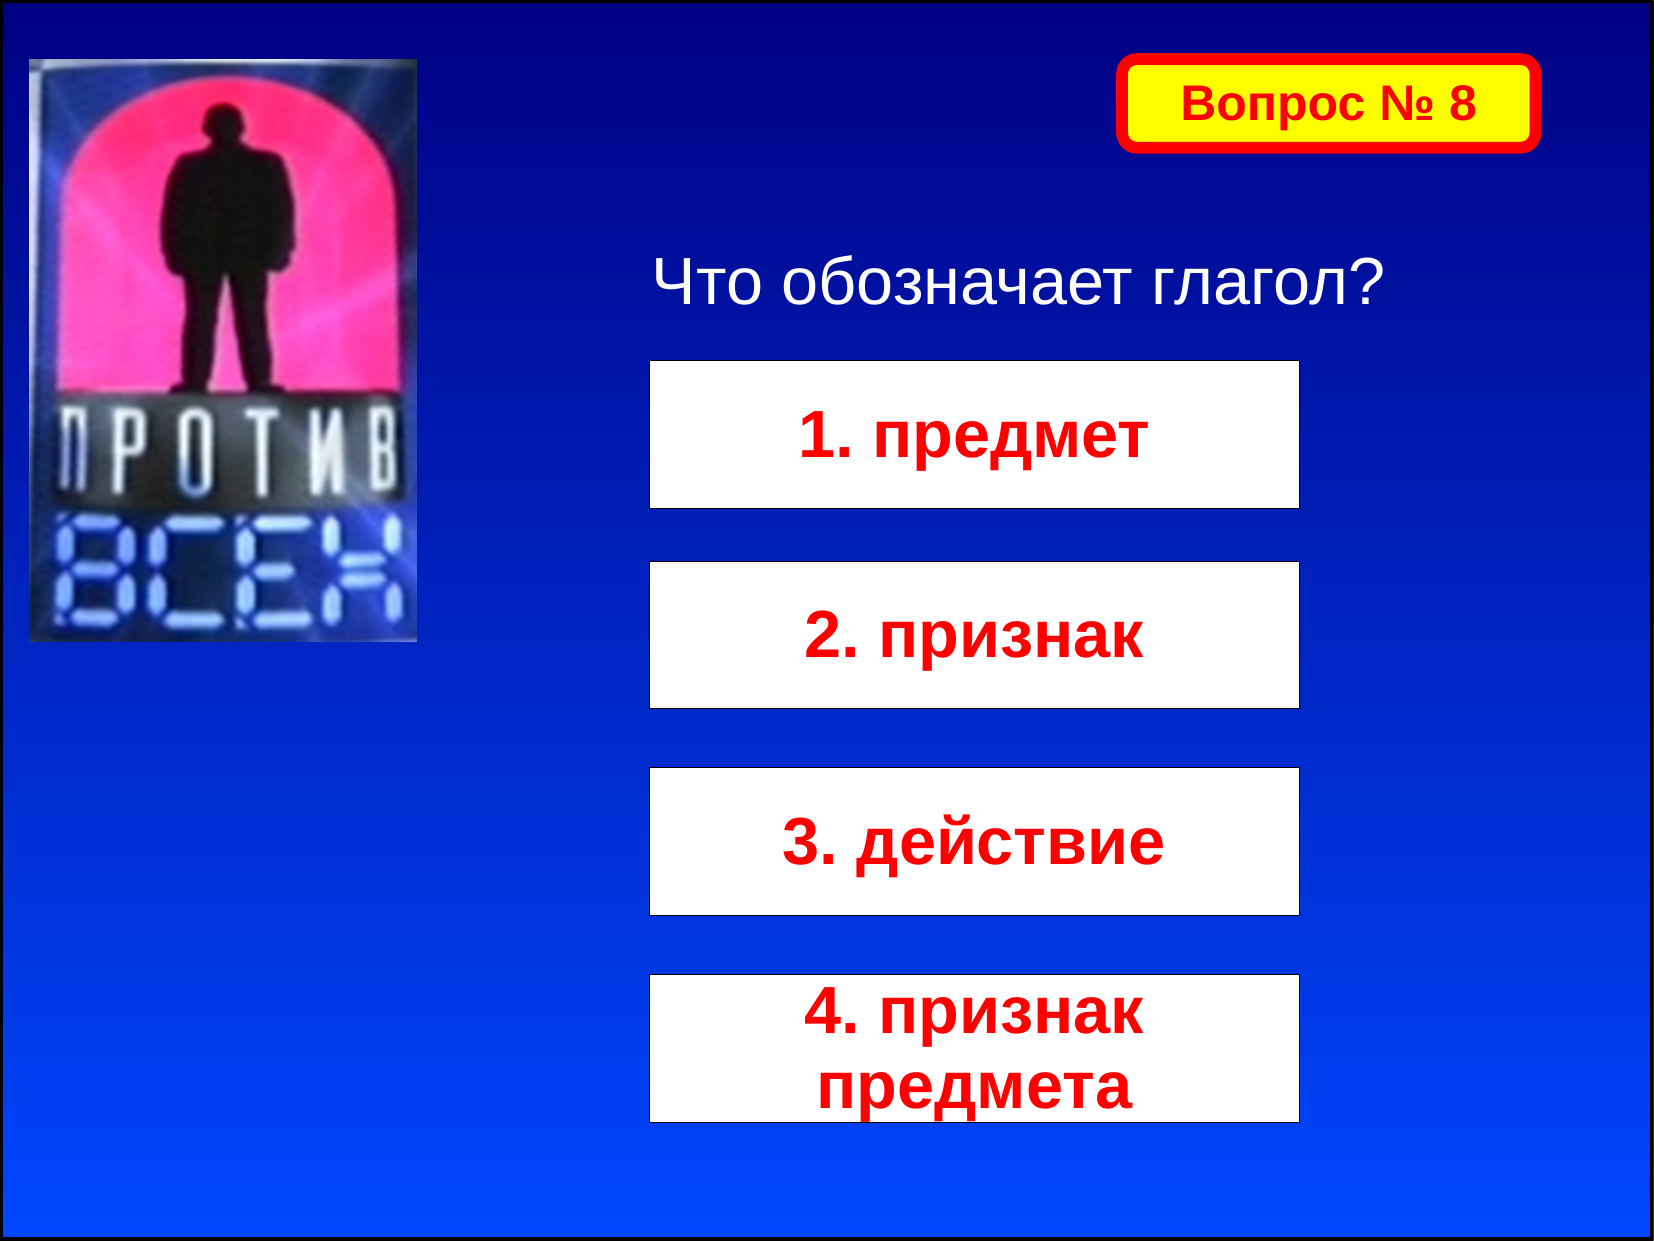

Вопрос № 8
Что обозначает глагол?
1. предмет
2. признак
3. действие
4. признак
предмета